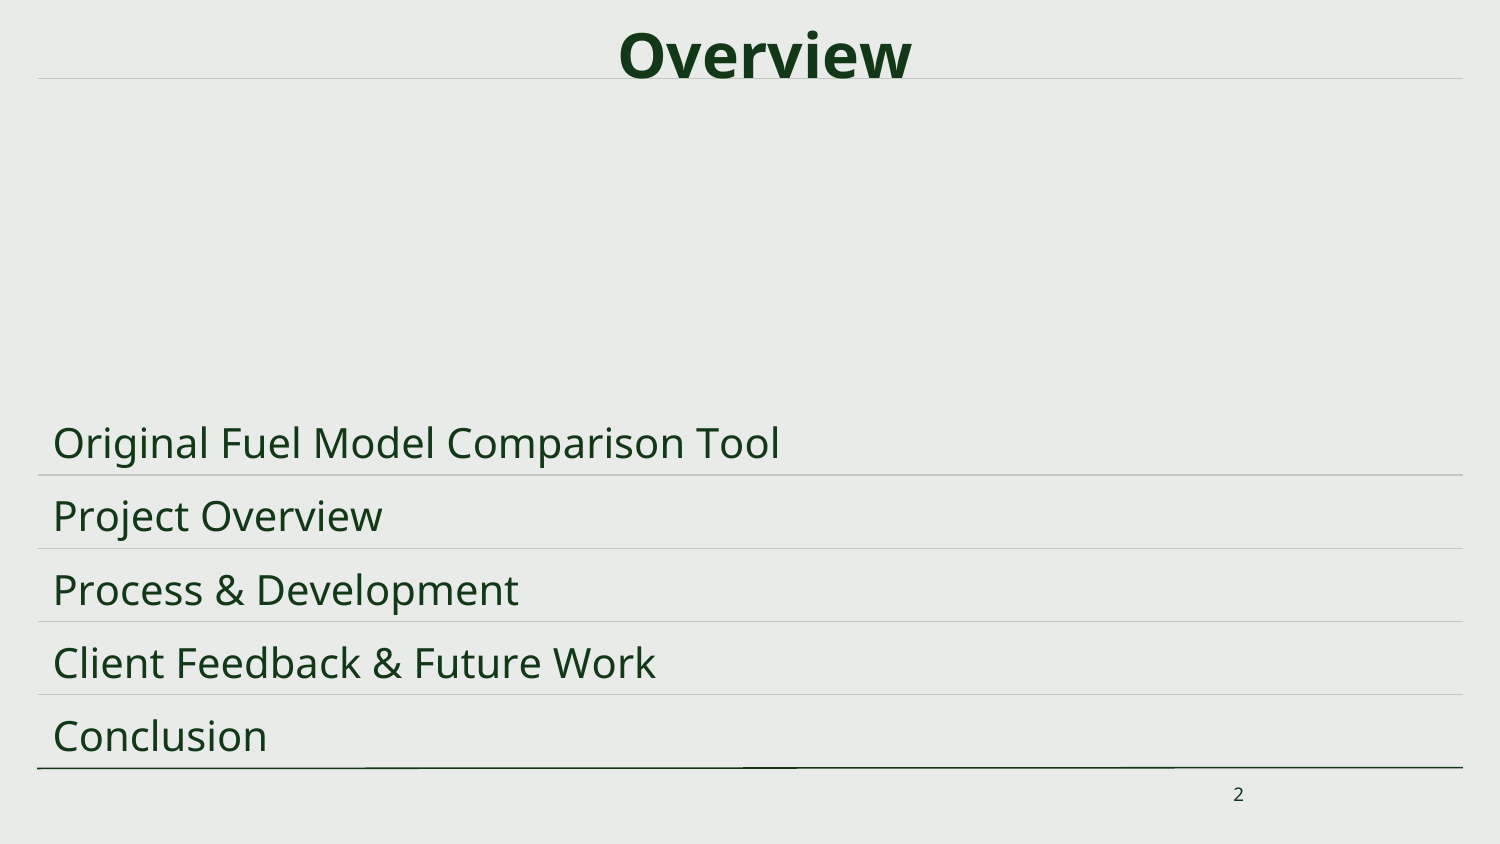

# Overview
Original Fuel Model Comparison Tool
Project Overview
Process & Development
Client Feedback & Future Work
Conclusion
1